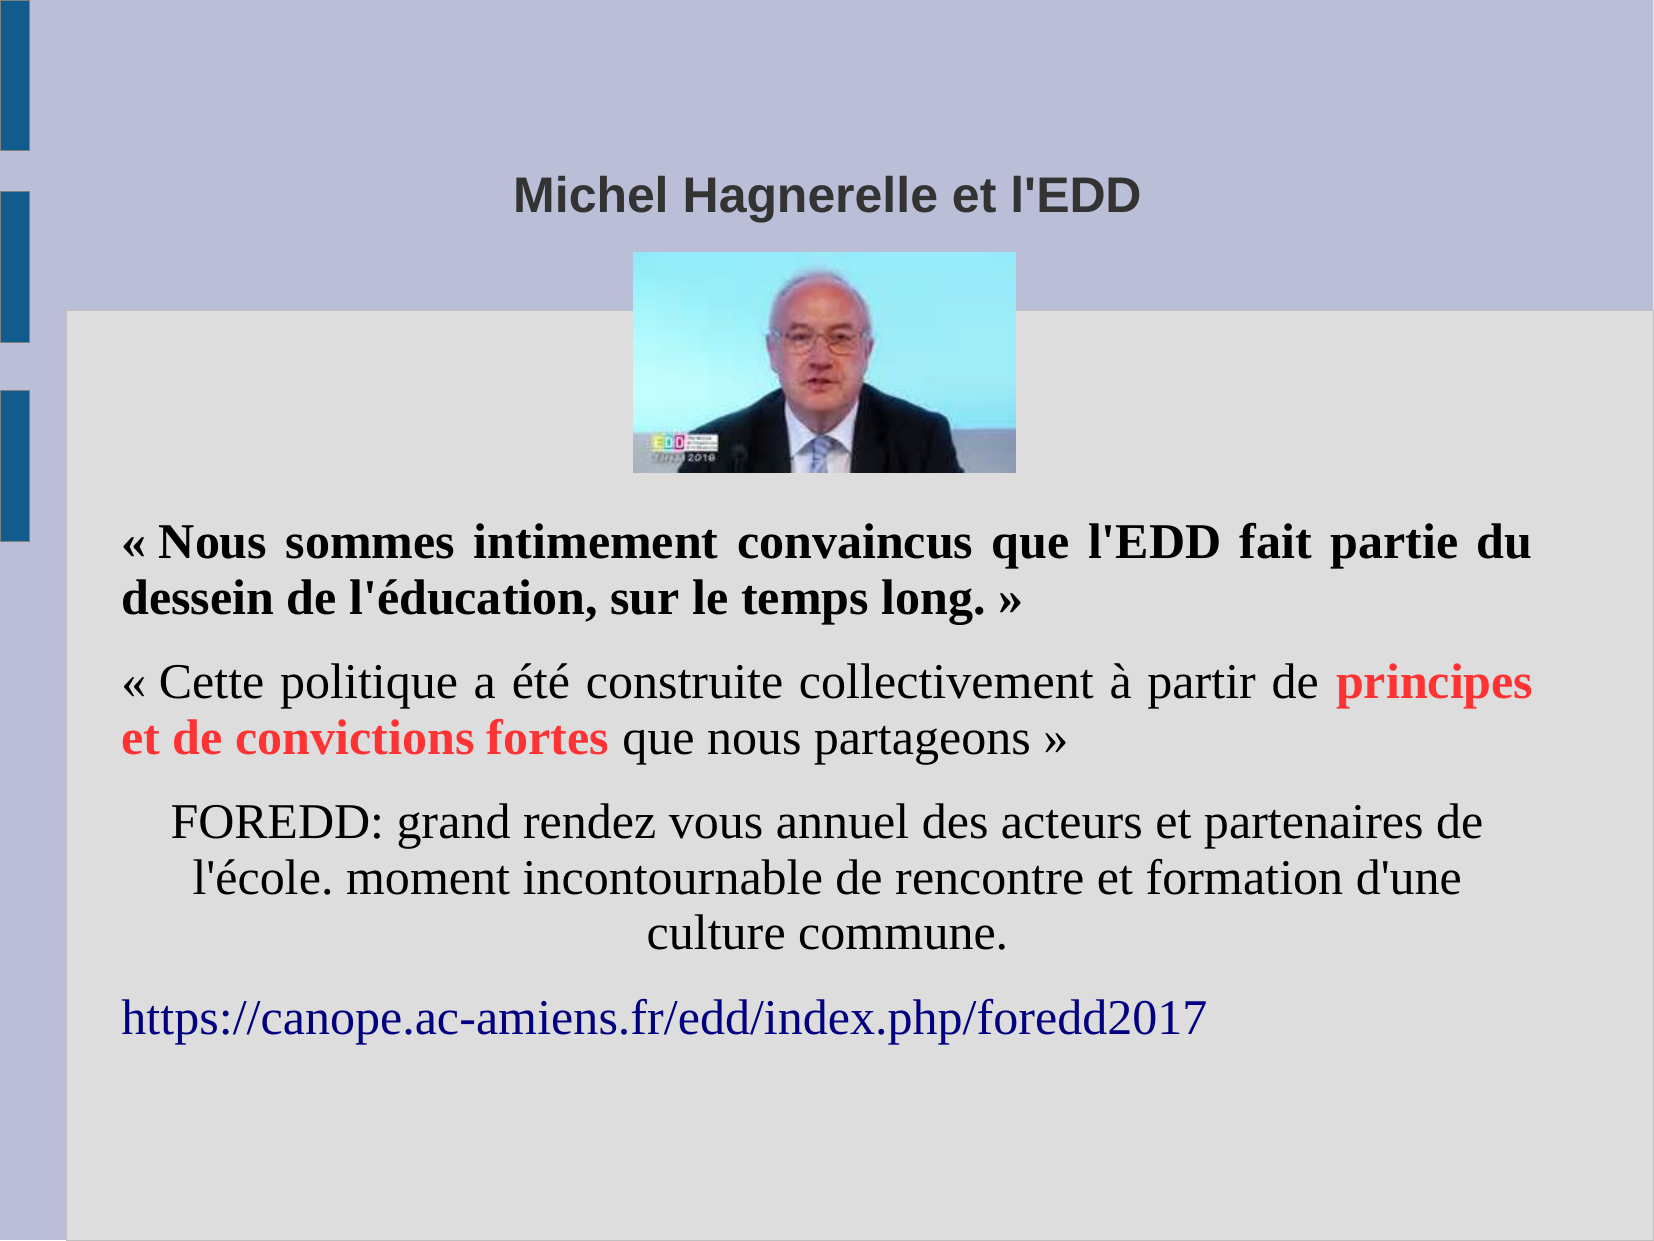

# Michel Hagnerelle et l'EDD
« Nous sommes intimement convaincus que l'EDD fait partie du dessein de l'éducation, sur le temps long. »
« Cette politique a été construite collectivement à partir de principes et de convictions fortes que nous partageons »
FOREDD: grand rendez vous annuel des acteurs et partenaires de l'école. moment incontournable de rencontre et formation d'une culture commune.
https://canope.ac-amiens.fr/edd/index.php/foredd2017